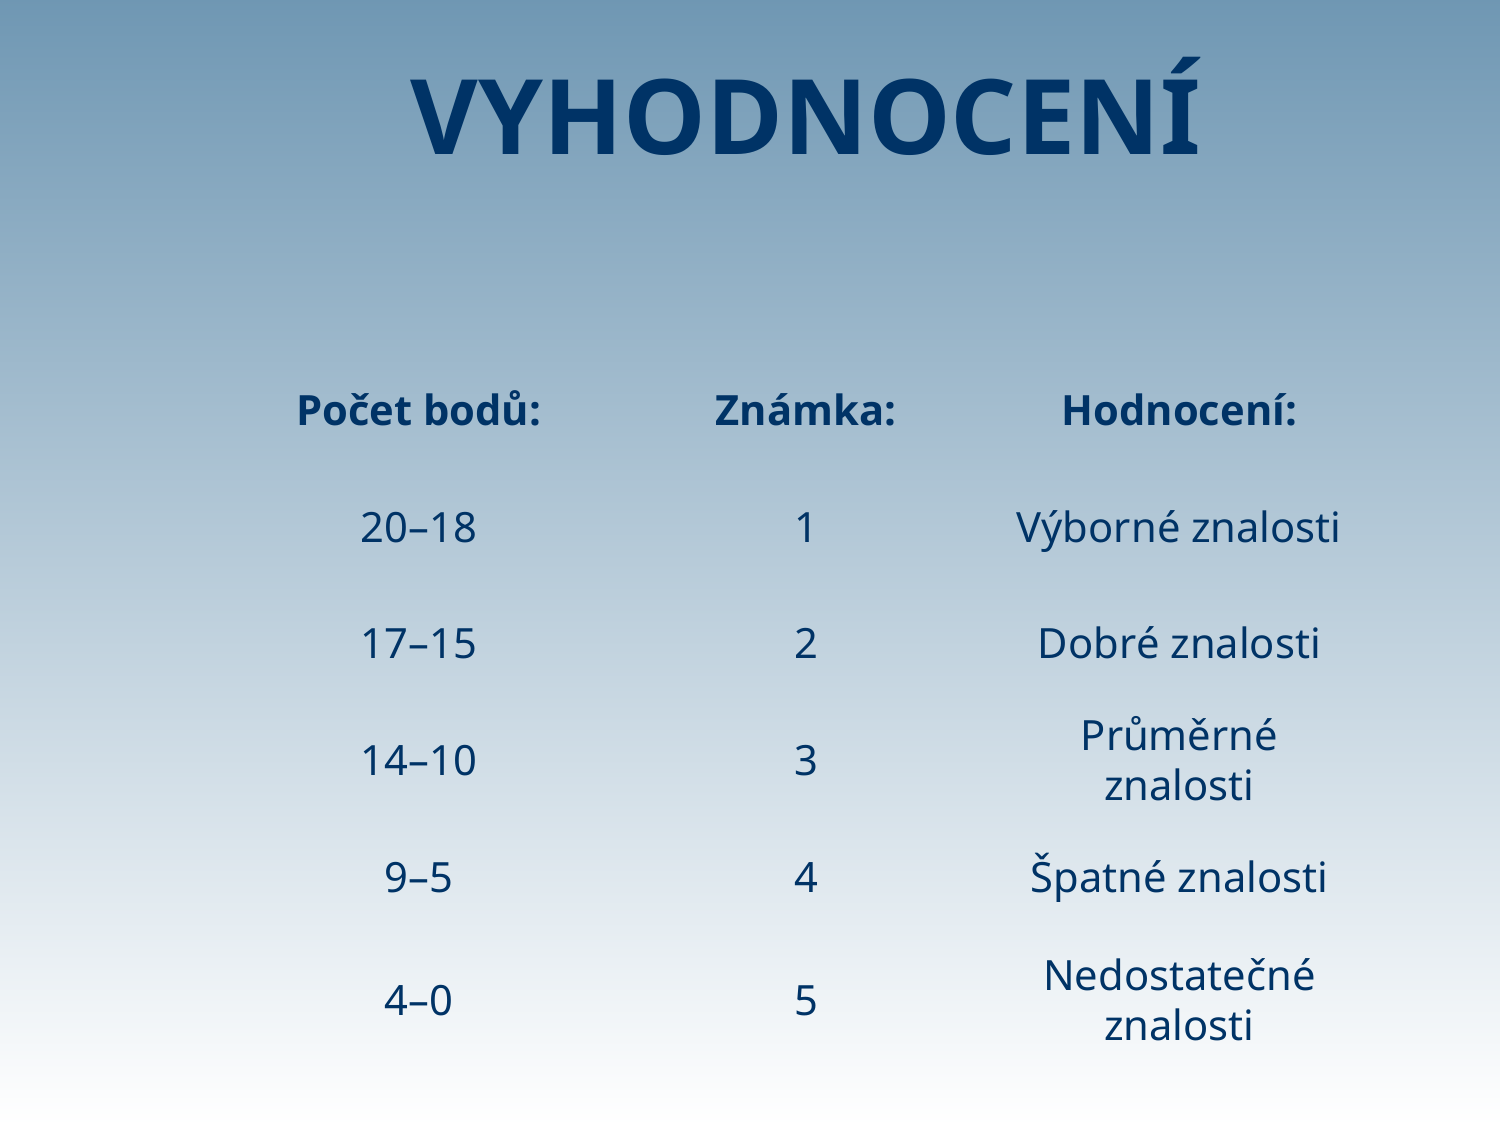

# VYHODNOCENÍ
| Počet bodů: | Známka: | Hodnocení: |
| --- | --- | --- |
| 20–18 | 1 | Výborné znalosti |
| 17–15 | 2 | Dobré znalosti |
| 14–10 | 3 | Průměrné znalosti |
| 9–5 | 4 | Špatné znalosti |
| 4–0 | 5 | Nedostatečné znalosti |